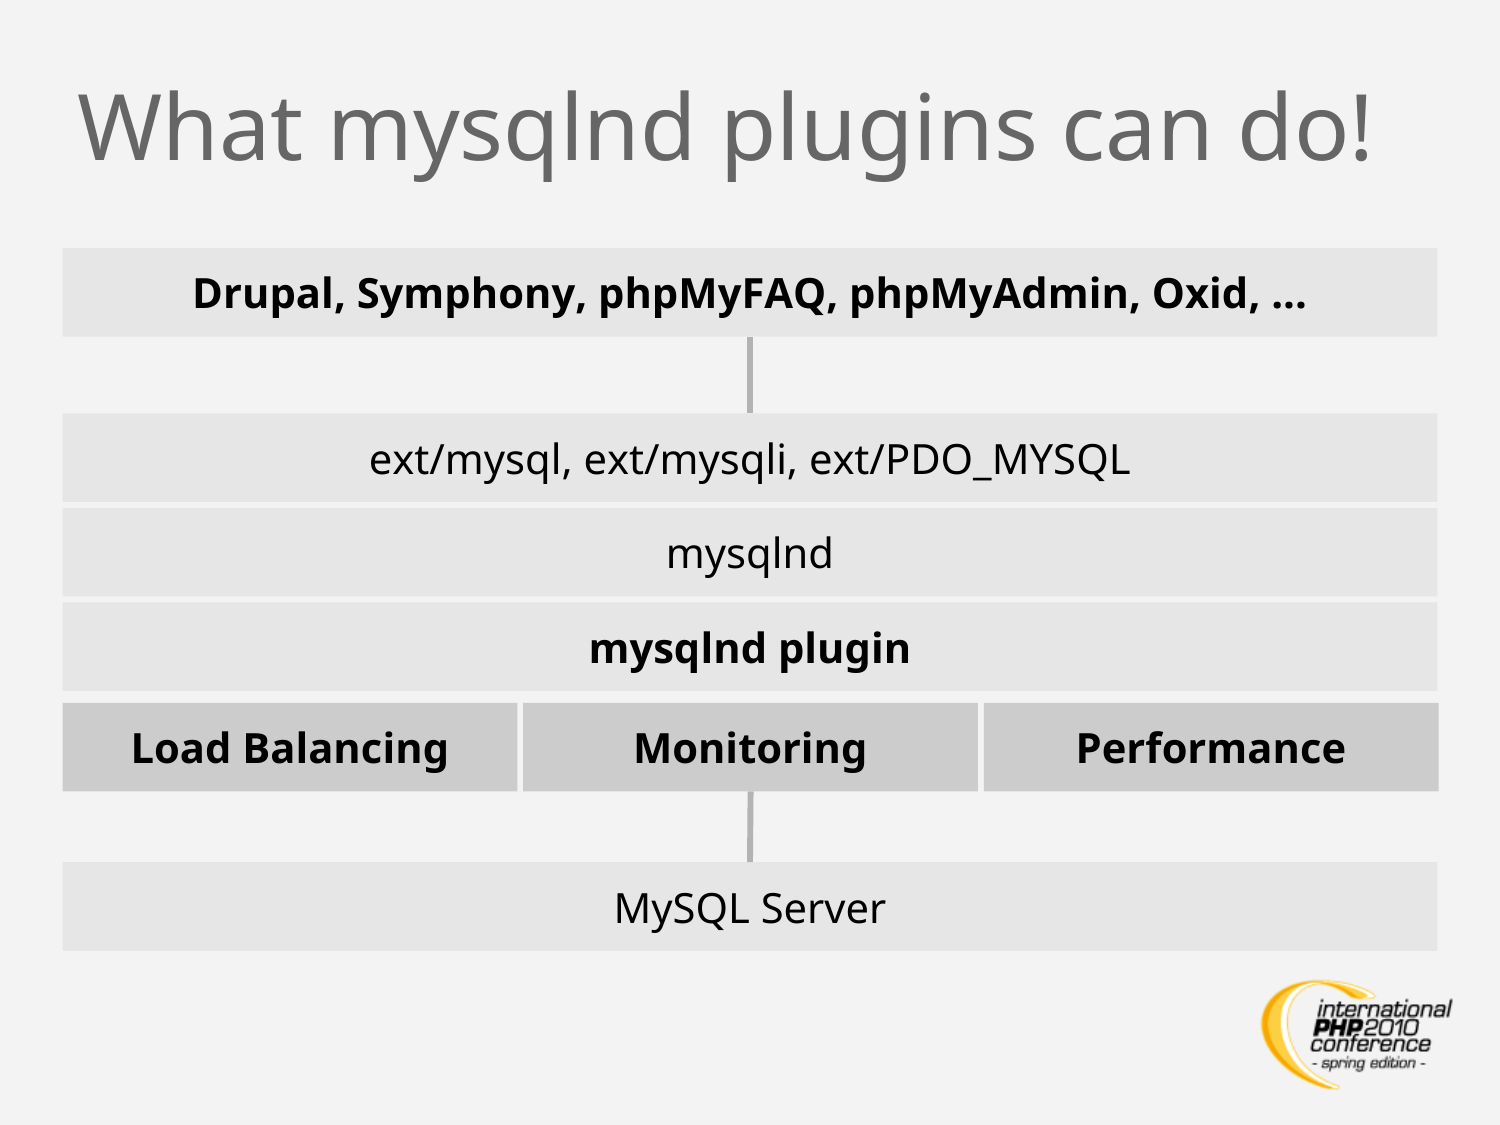

# What mysqlnd plugins can do!
Drupal, Symphony, phpMyFAQ, phpMyAdmin, Oxid, ...
ext/mysql, ext/mysqli, ext/PDO_MYSQL
mysqlnd
mysqlnd plugin
Load Balancing
Monitoring
Performance
MySQL Server